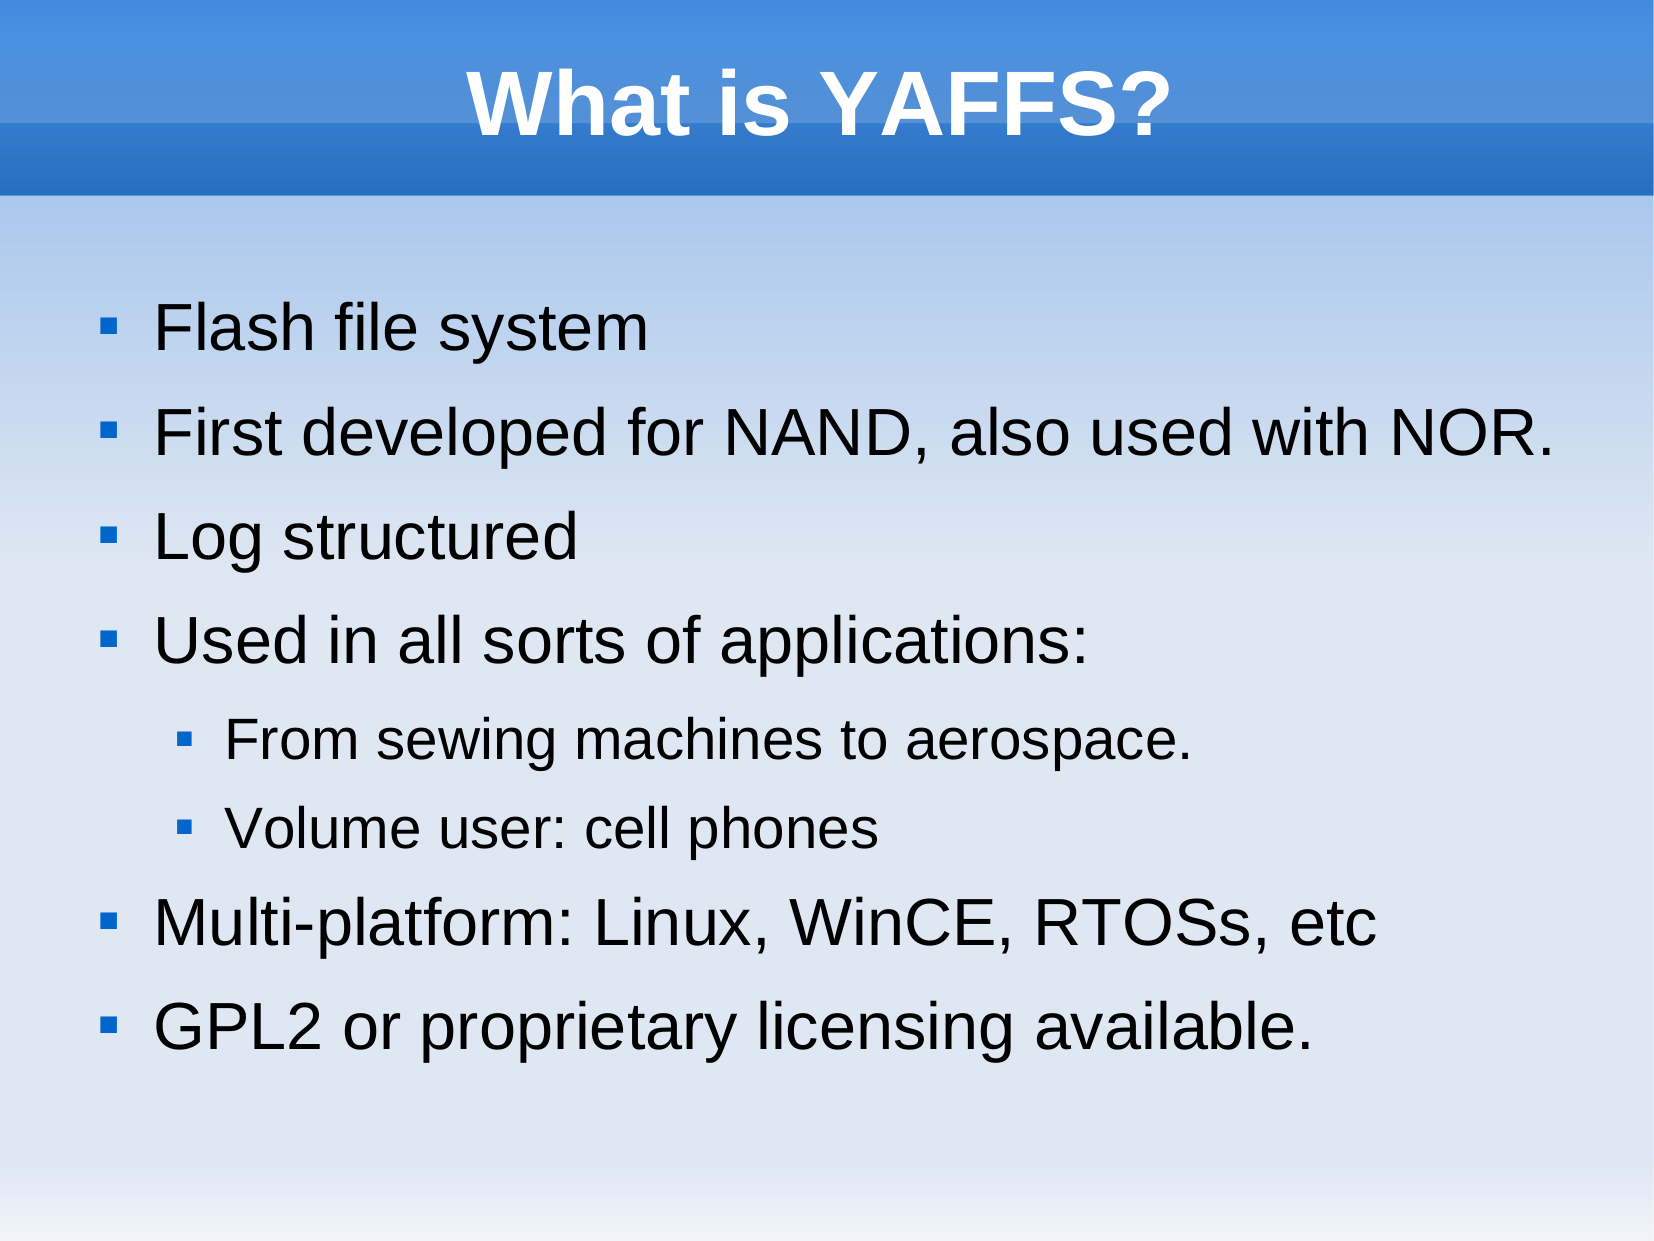

# What is YAFFS?
Flash file system
First developed for NAND, also used with NOR.
Log structured
Used in all sorts of applications:
From sewing machines to aerospace.
Volume user: cell phones
Multi-platform: Linux, WinCE, RTOSs, etc
GPL2 or proprietary licensing available.